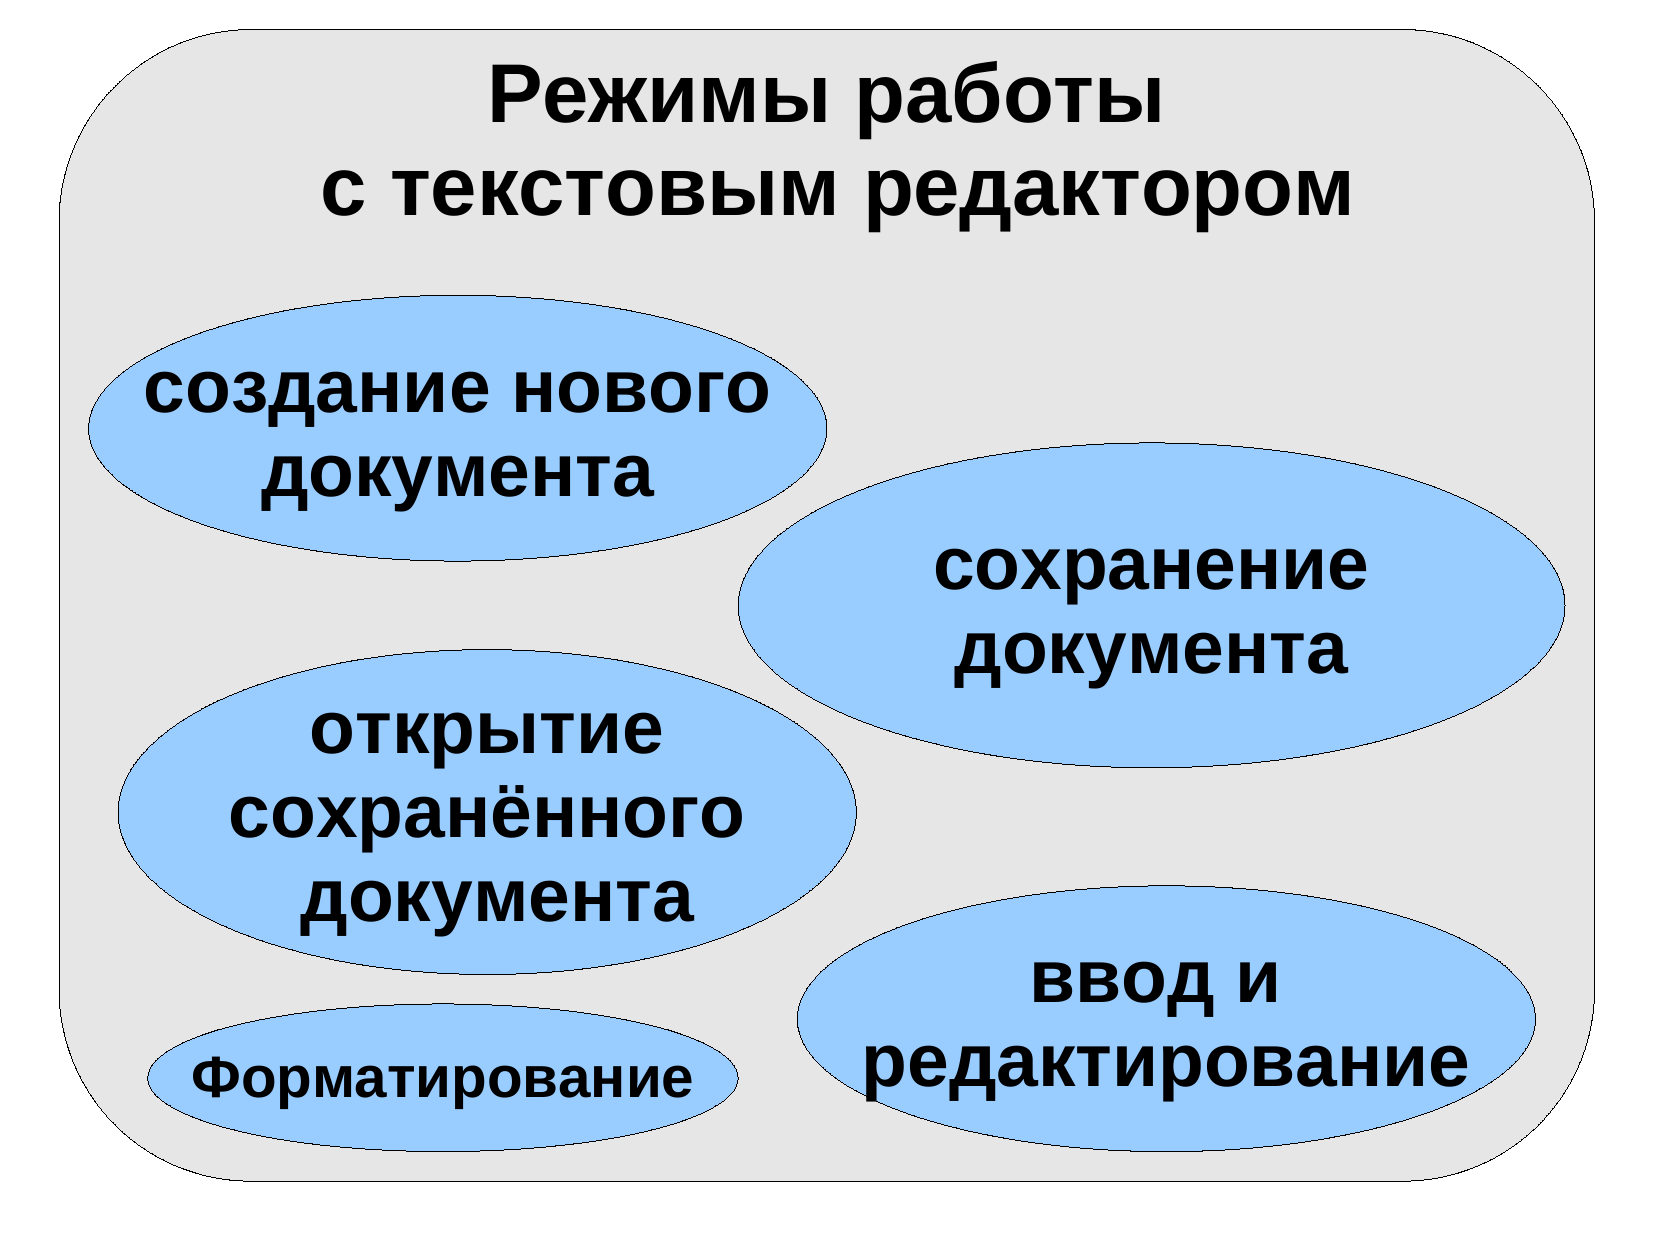

Режимы работы
 с текстовым редактором
создание нового
документа
сохранение
документа
открытие
сохранённого
 документа
ввод и
редактирование
Форматирование